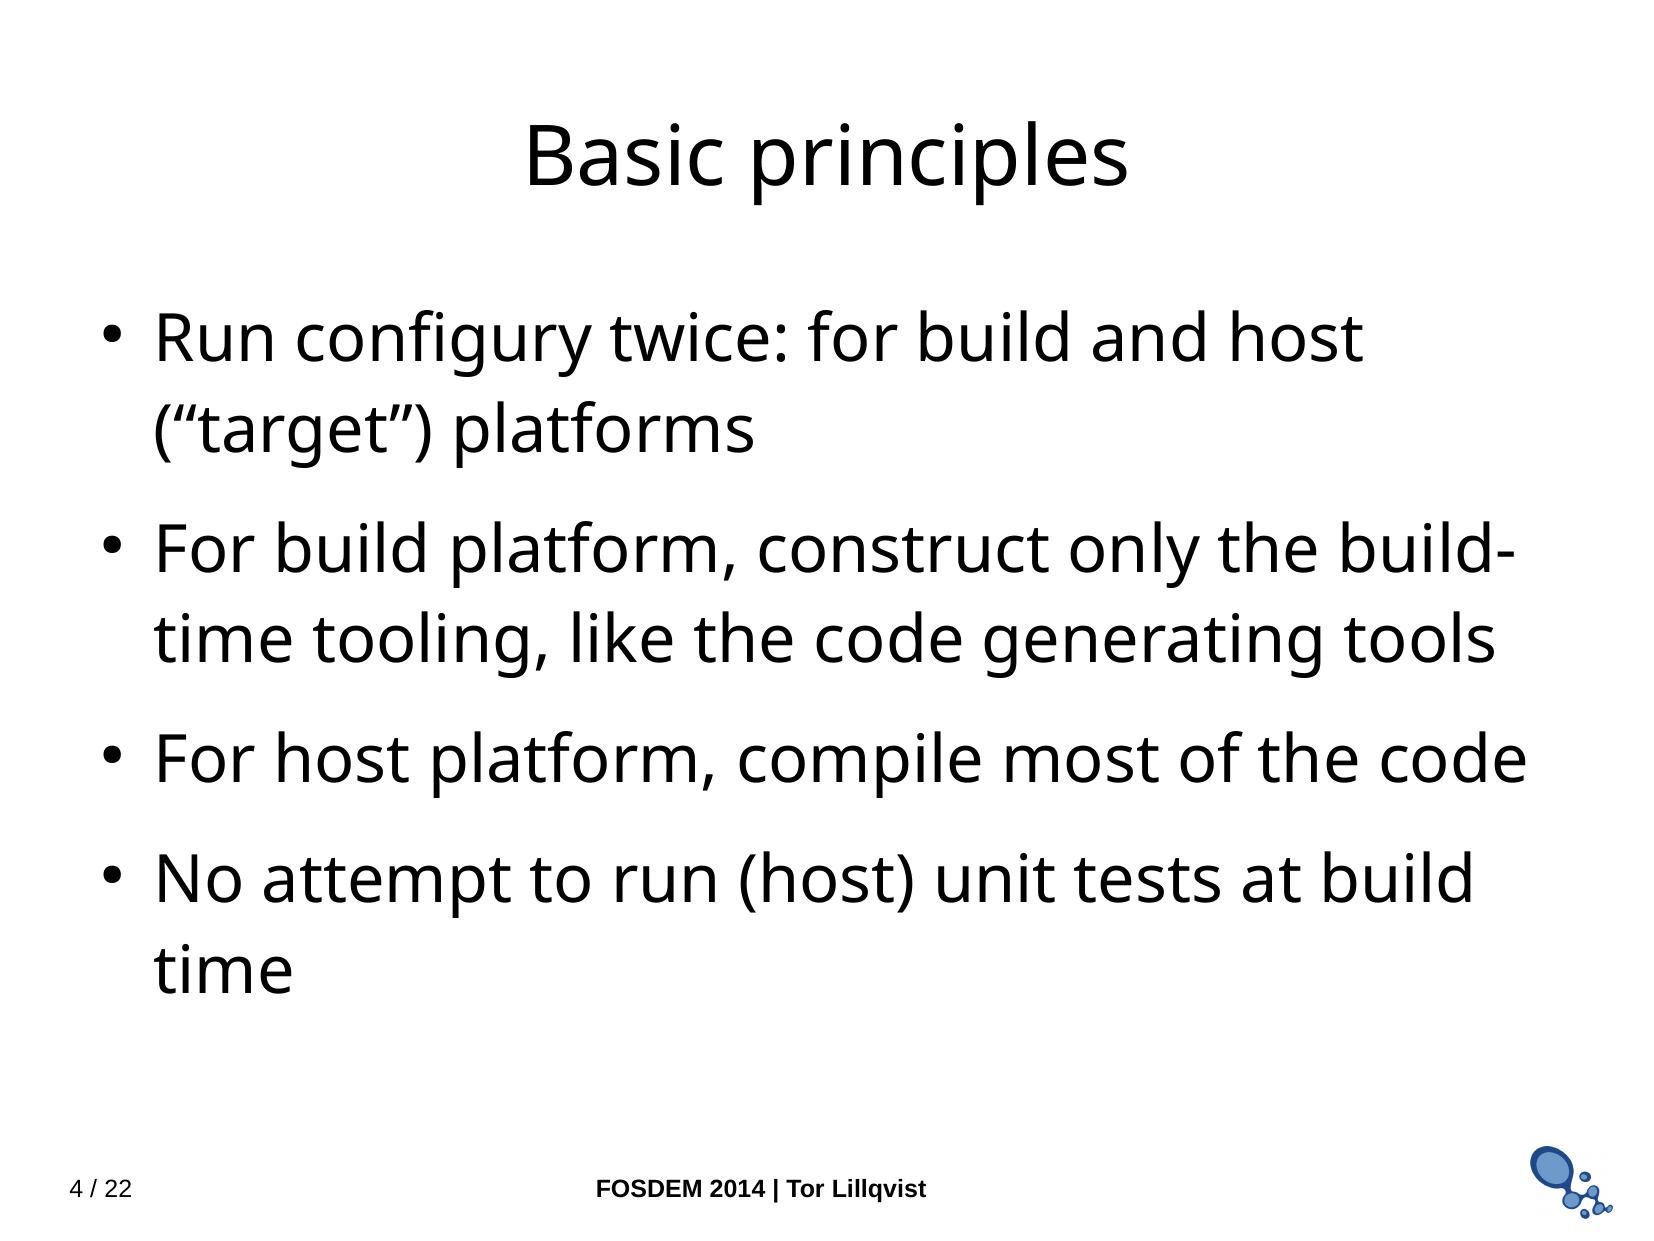

# Basic principles
Run configury twice: for build and host (“target”) platforms
For build platform, construct only the build-time tooling, like the code generating tools
For host platform, compile most of the code
No attempt to run (host) unit tests at build time